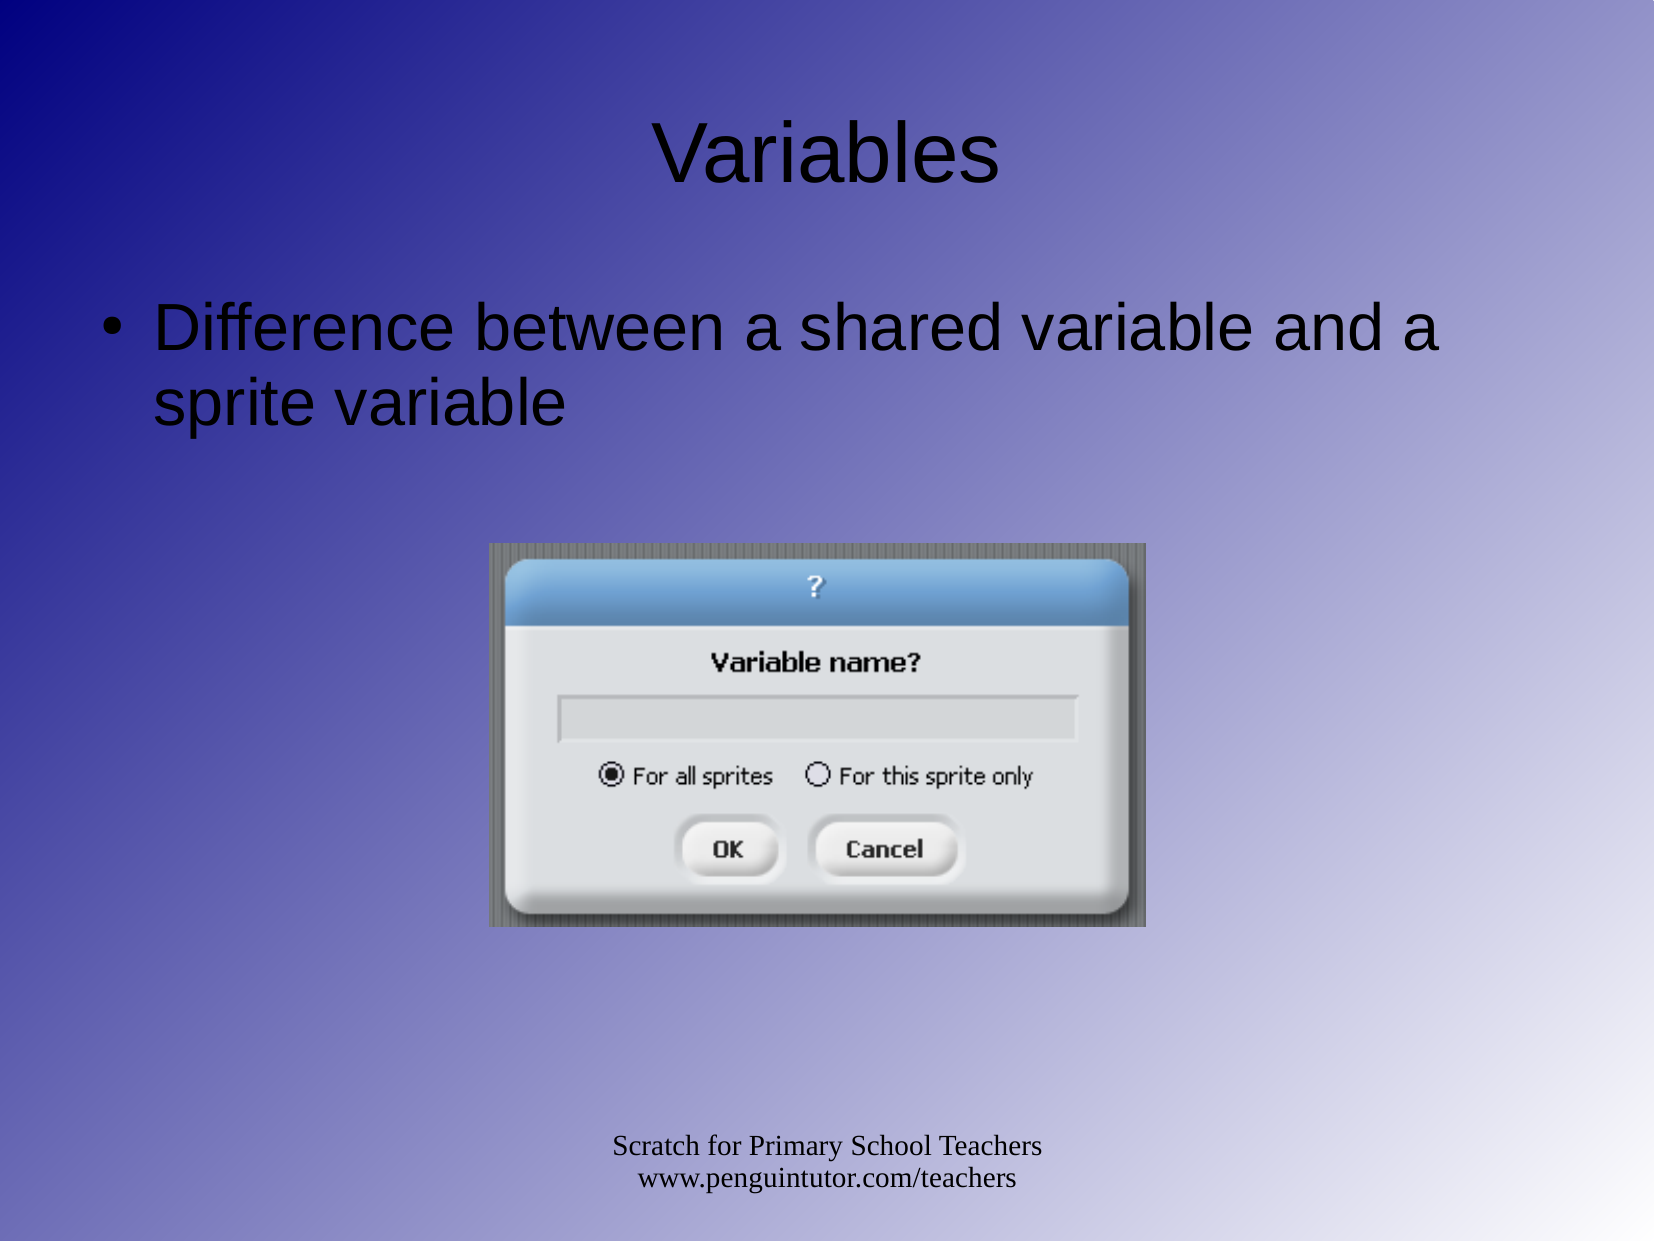

# Variables
Difference between a shared variable and a sprite variable